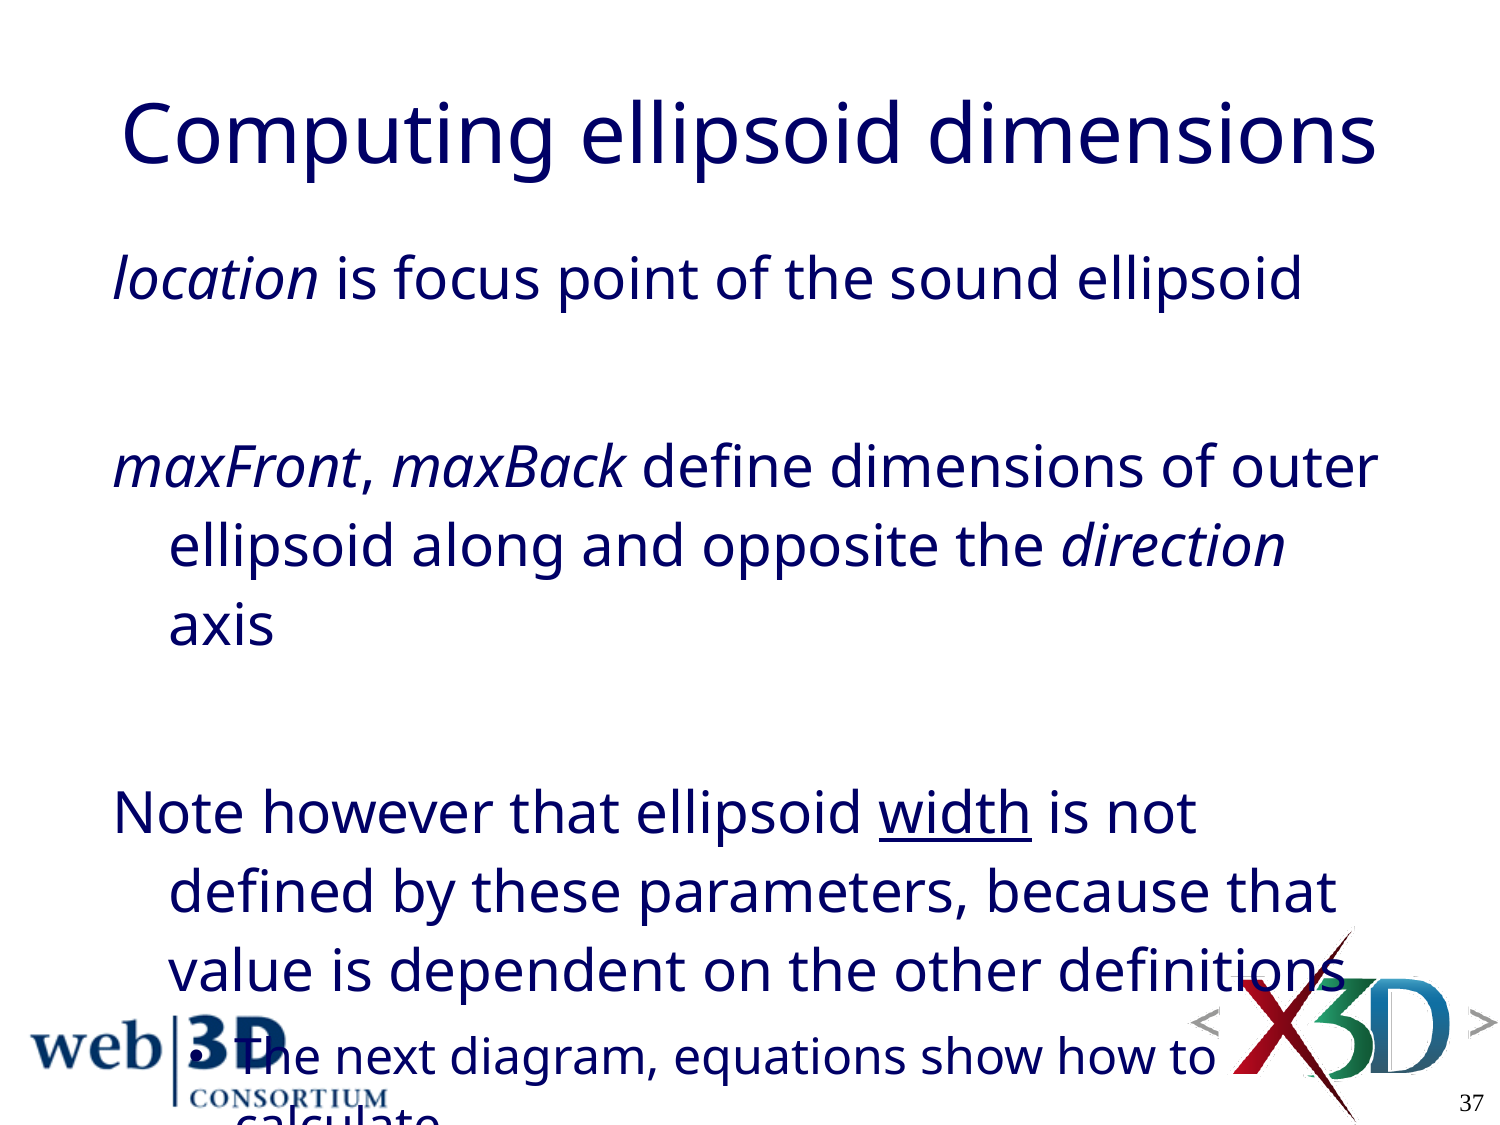

# Computing ellipsoid dimensions
location is focus point of the sound ellipsoid
maxFront, maxBack define dimensions of outer ellipsoid along and opposite the direction axis
Note however that ellipsoid width is not defined by these parameters, because that value is dependent on the other definitions
The next diagram, equations show how to calculate